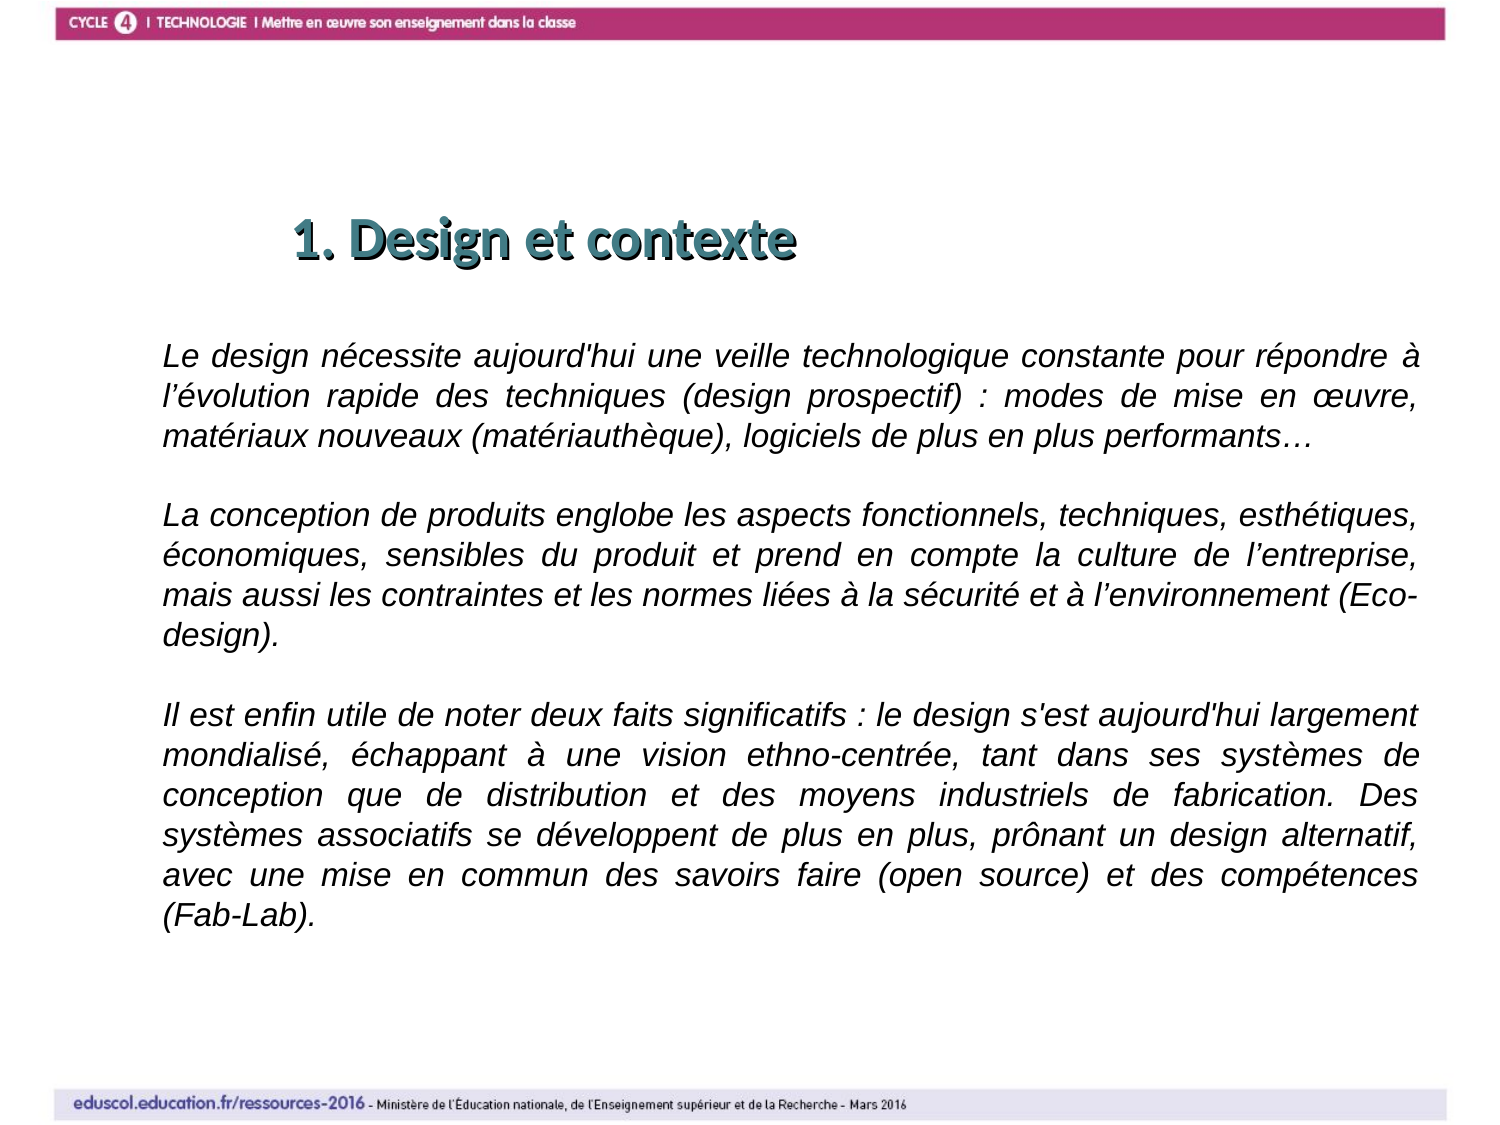

# 1. Design et contexte
Le design nécessite aujourd'hui une veille technologique constante pour répondre à l’évolution rapide des techniques (design prospectif) : modes de mise en œuvre, matériaux nouveaux (matériauthèque), logiciels de plus en plus performants…
La conception de produits englobe les aspects fonctionnels, techniques, esthétiques, économiques, sensibles du produit et prend en compte la culture de l’entreprise, mais aussi les contraintes et les normes liées à la sécurité et à l’environnement (Eco-design).
Il est enfin utile de noter deux faits significatifs : le design s'est aujourd'hui largement mondialisé, échappant à une vision ethno-centrée, tant dans ses systèmes de conception que de distribution et des moyens industriels de fabrication. Des systèmes associatifs se développent de plus en plus, prônant un design alternatif, avec une mise en commun des savoirs faire (open source) et des compétences (Fab-Lab).